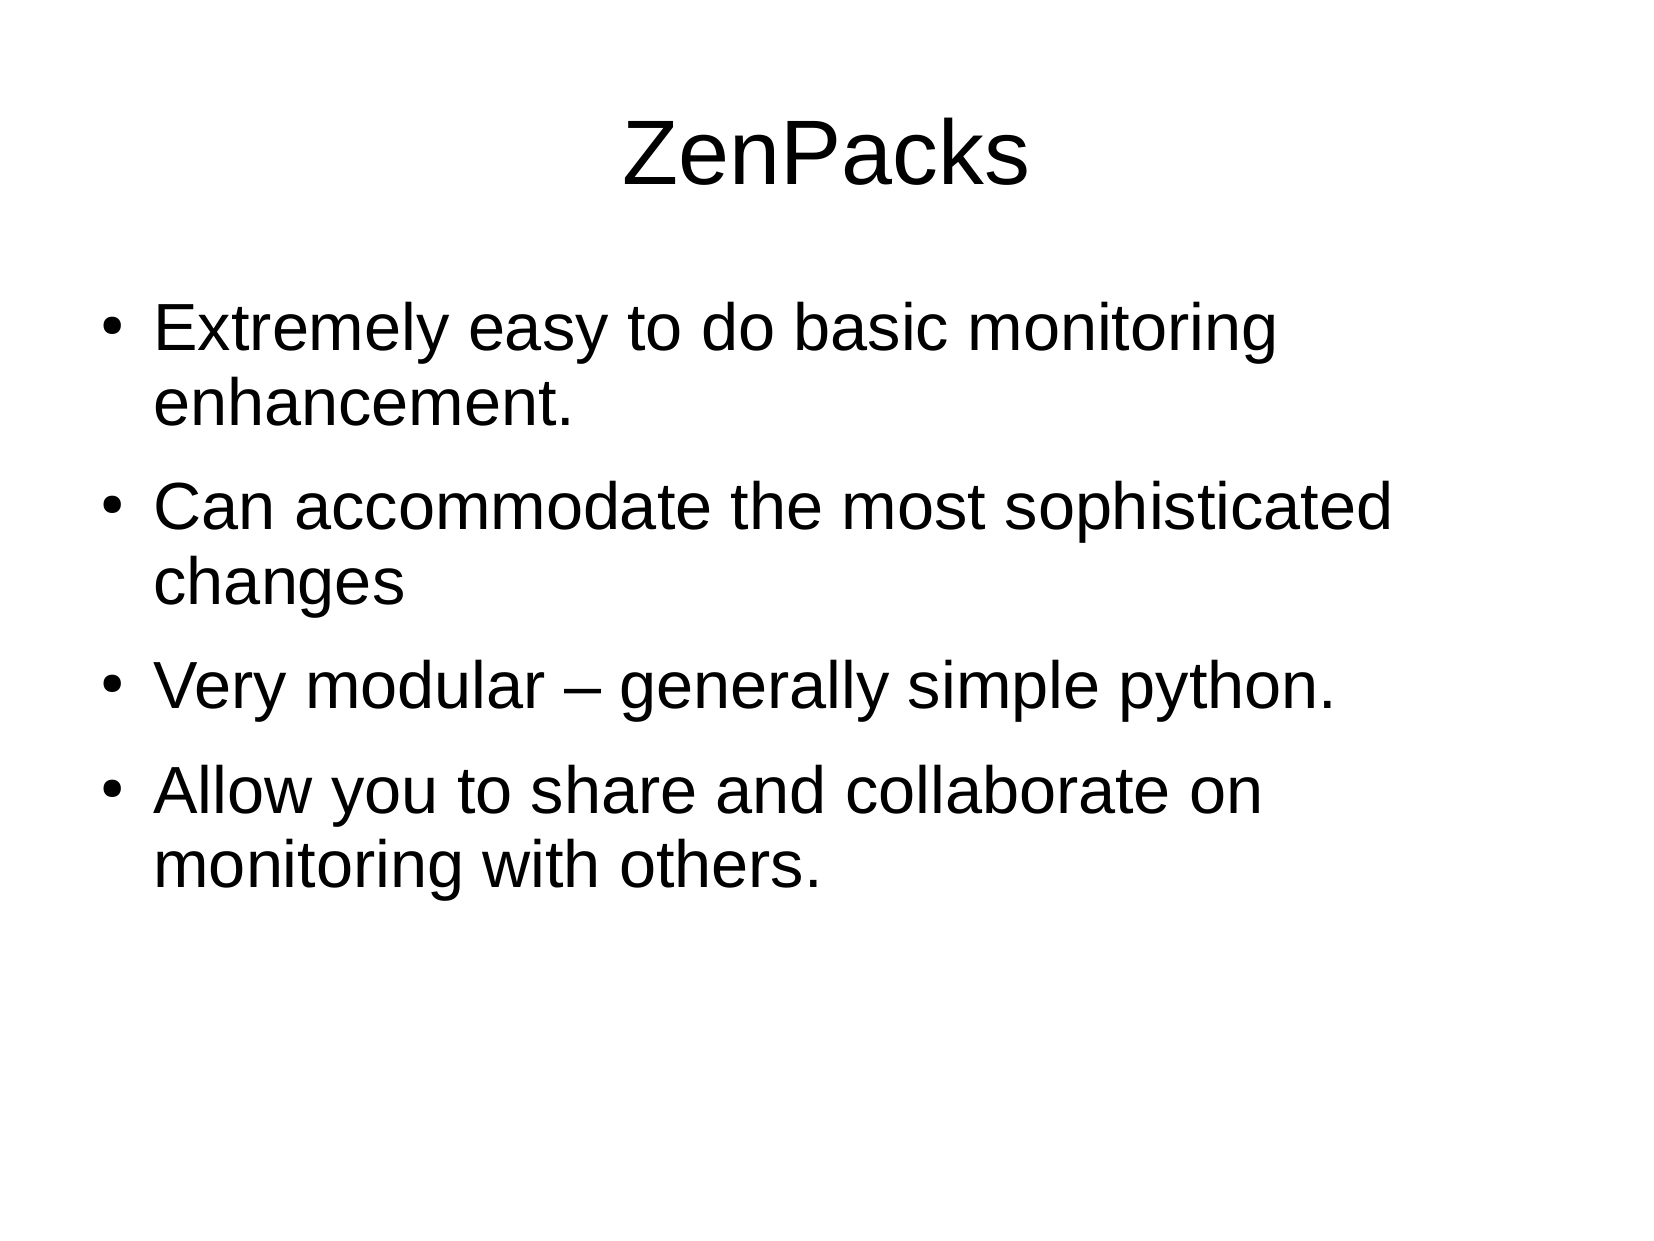

# ZenPacks
Extremely easy to do basic monitoring enhancement.
Can accommodate the most sophisticated changes
Very modular – generally simple python.
Allow you to share and collaborate on monitoring with others.